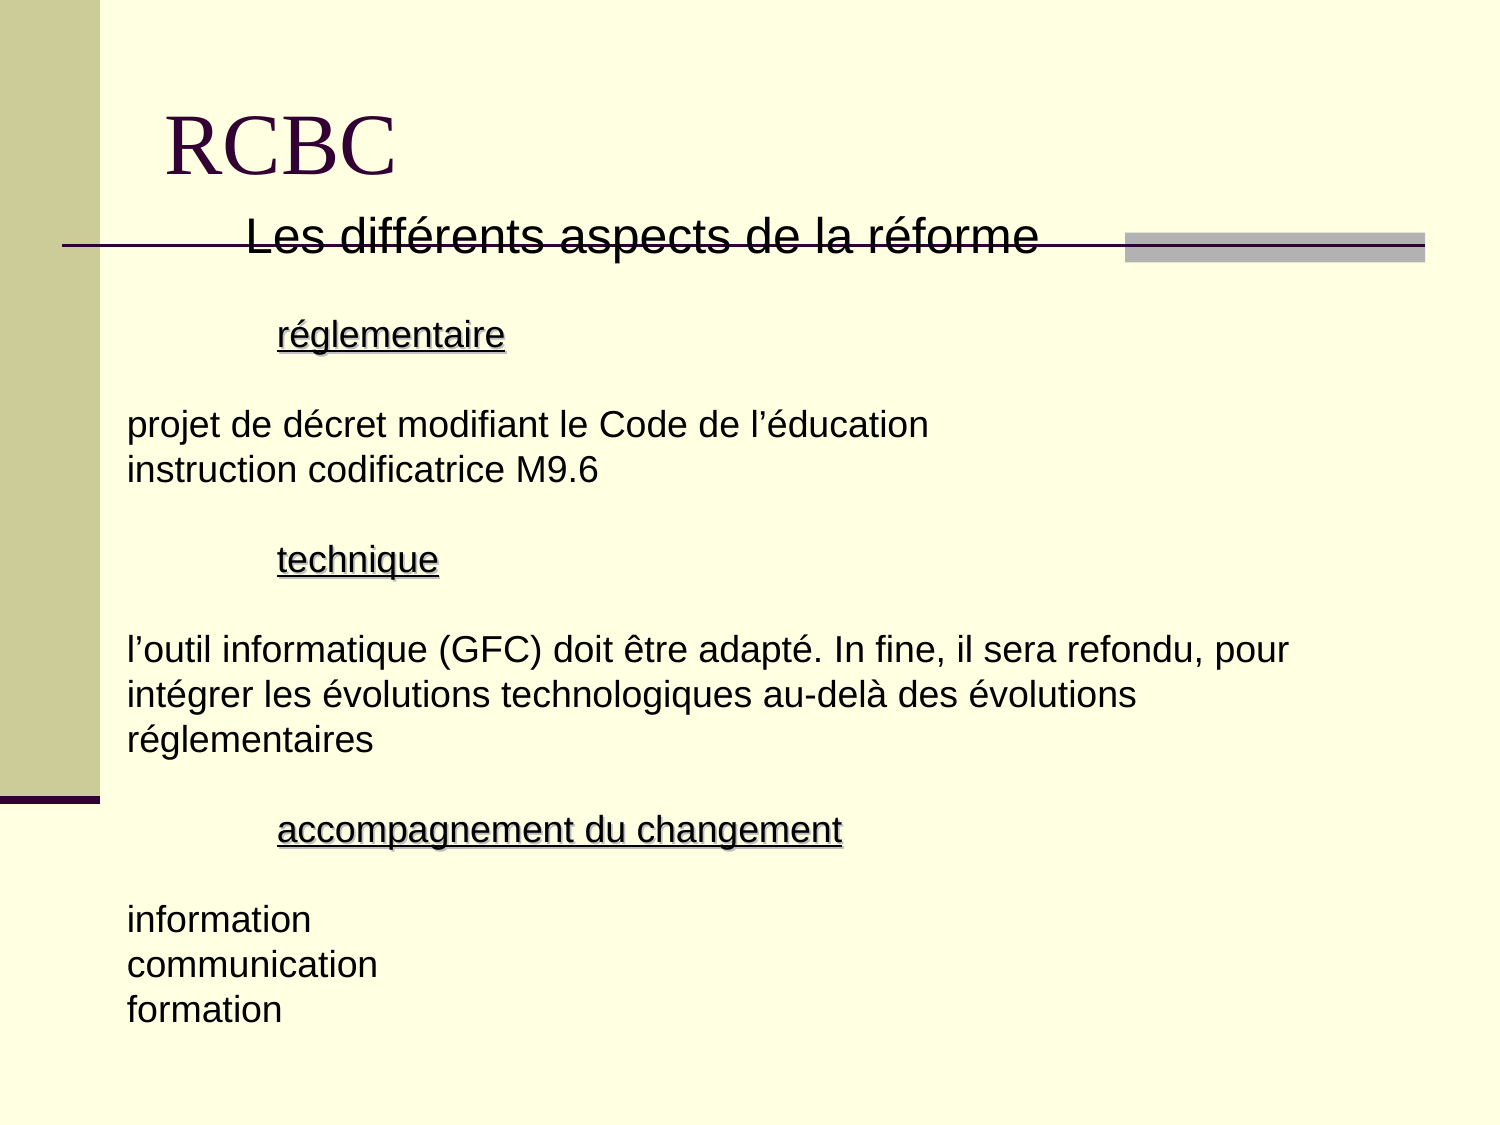

# RCBC
Les différents aspects de la réforme
	réglementaire
projet de décret modifiant le Code de l’éducation
instruction codificatrice M9.6
	technique
l’outil informatique (GFC) doit être adapté. In fine, il sera refondu, pour intégrer les évolutions technologiques au-delà des évolutions réglementaires
	accompagnement du changement
information
communication
formation